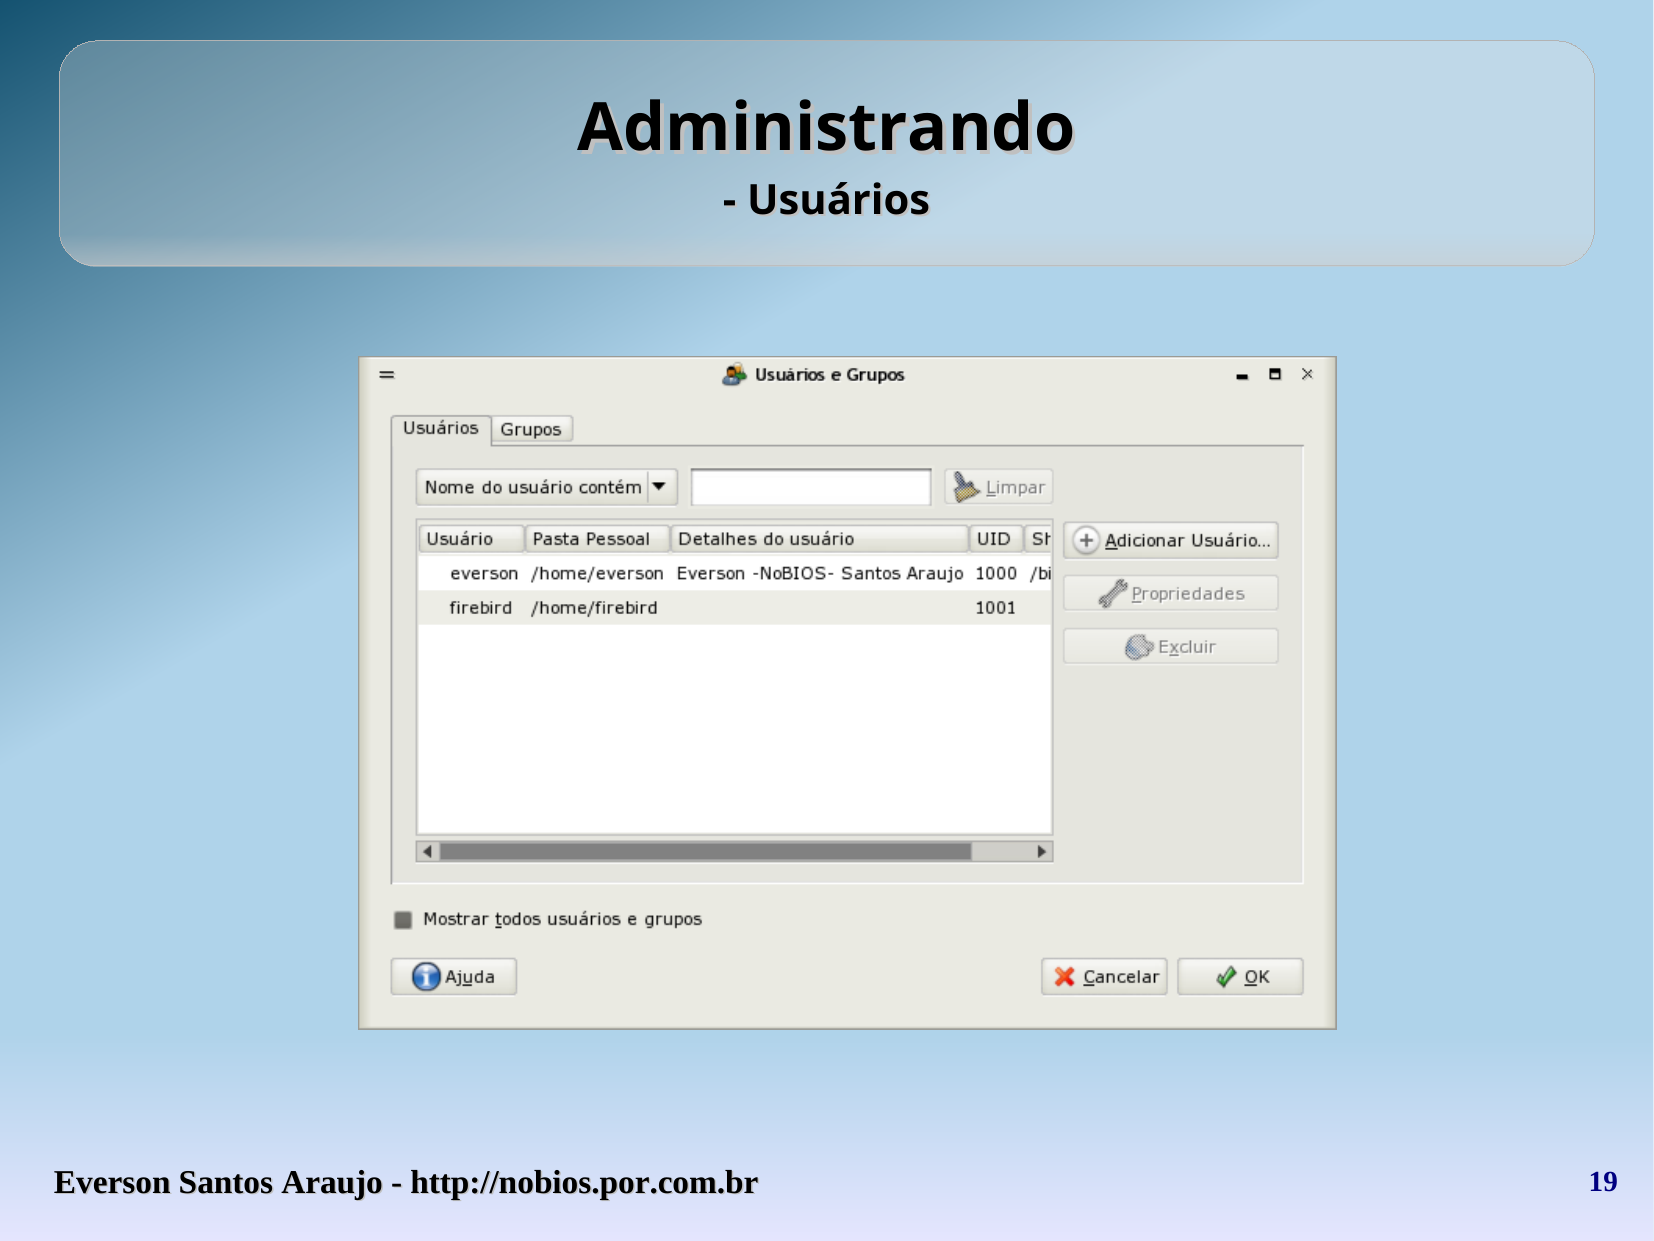

# Administrando - Usuários
Everson Santos Araujo - http://nobios.por.com.br
19